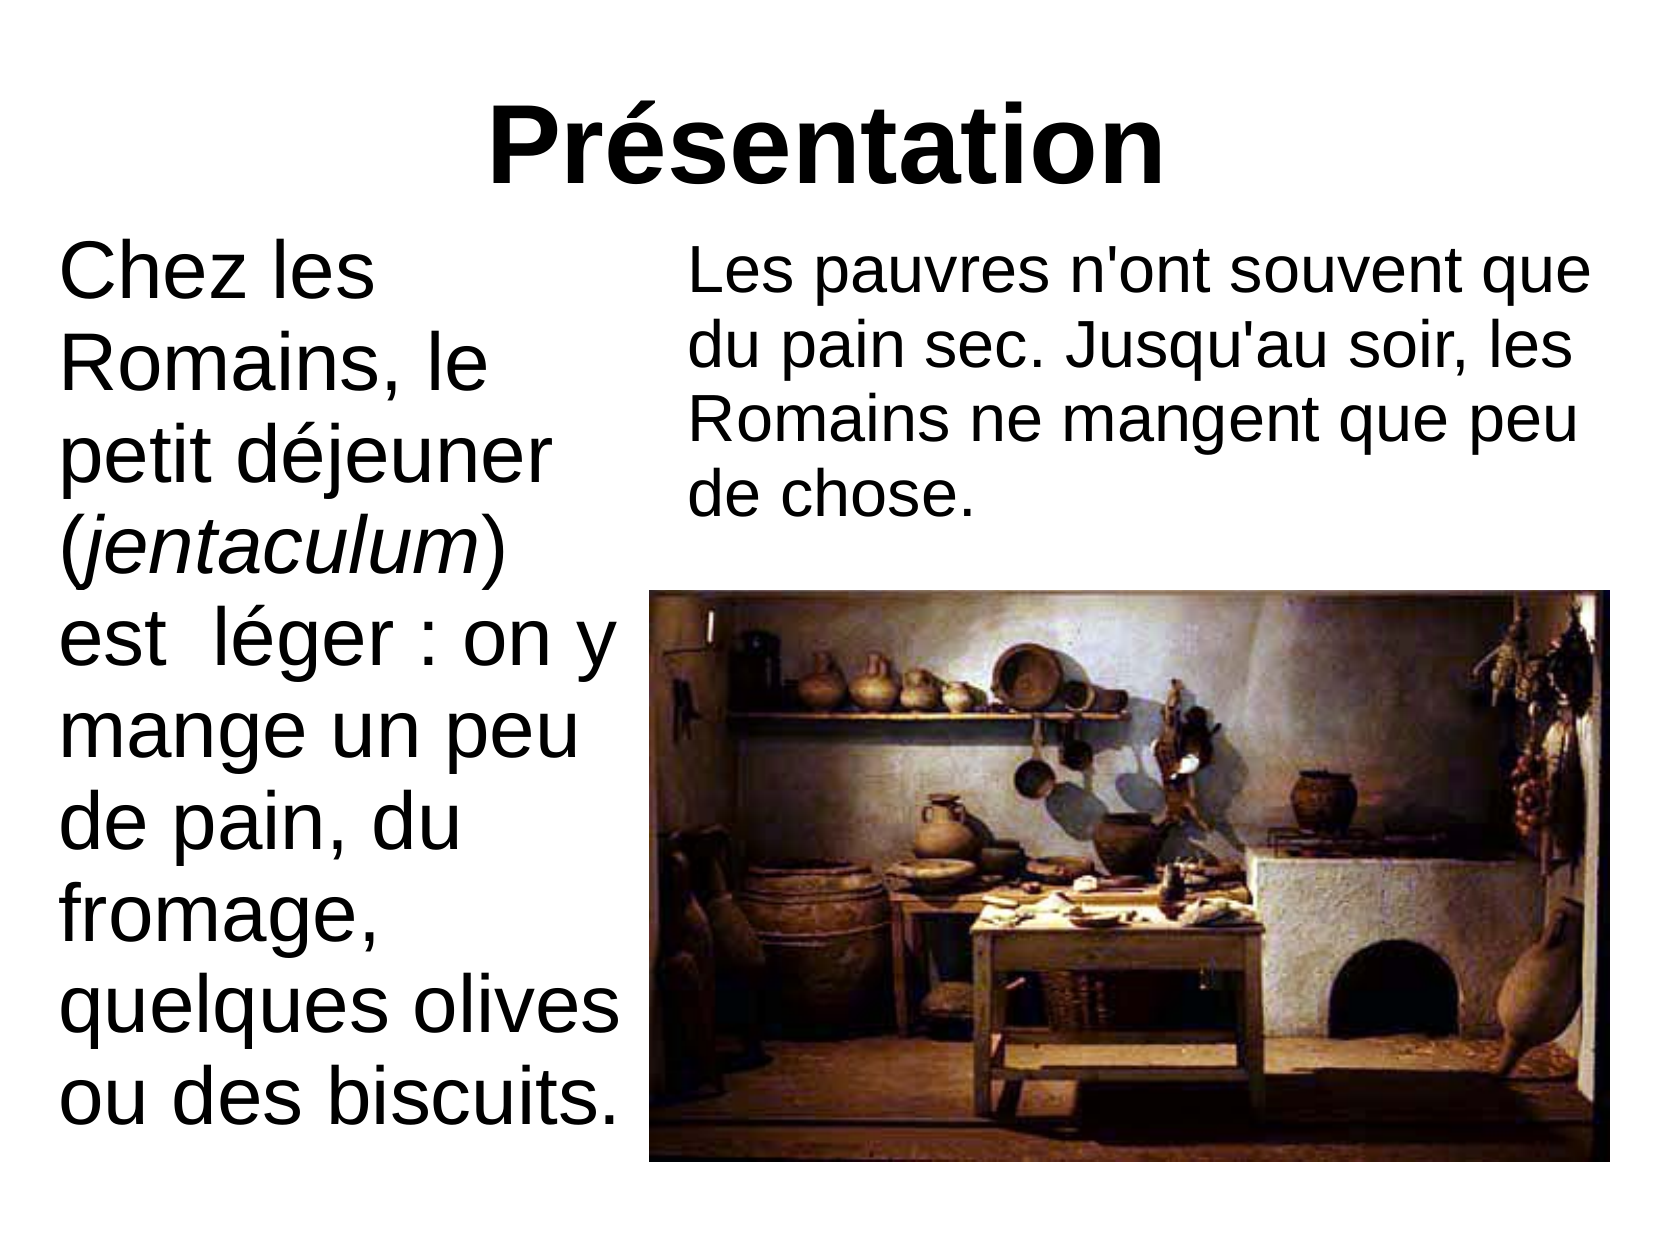

# Présentation
Chez les Romains, le petit déjeuner (jentaculum) est léger : on y mange un peu de pain, du fromage, quelques olives ou des biscuits.
Les pauvres n'ont souvent que du pain sec. Jusqu'au soir, les Romains ne mangent que peu de chose.